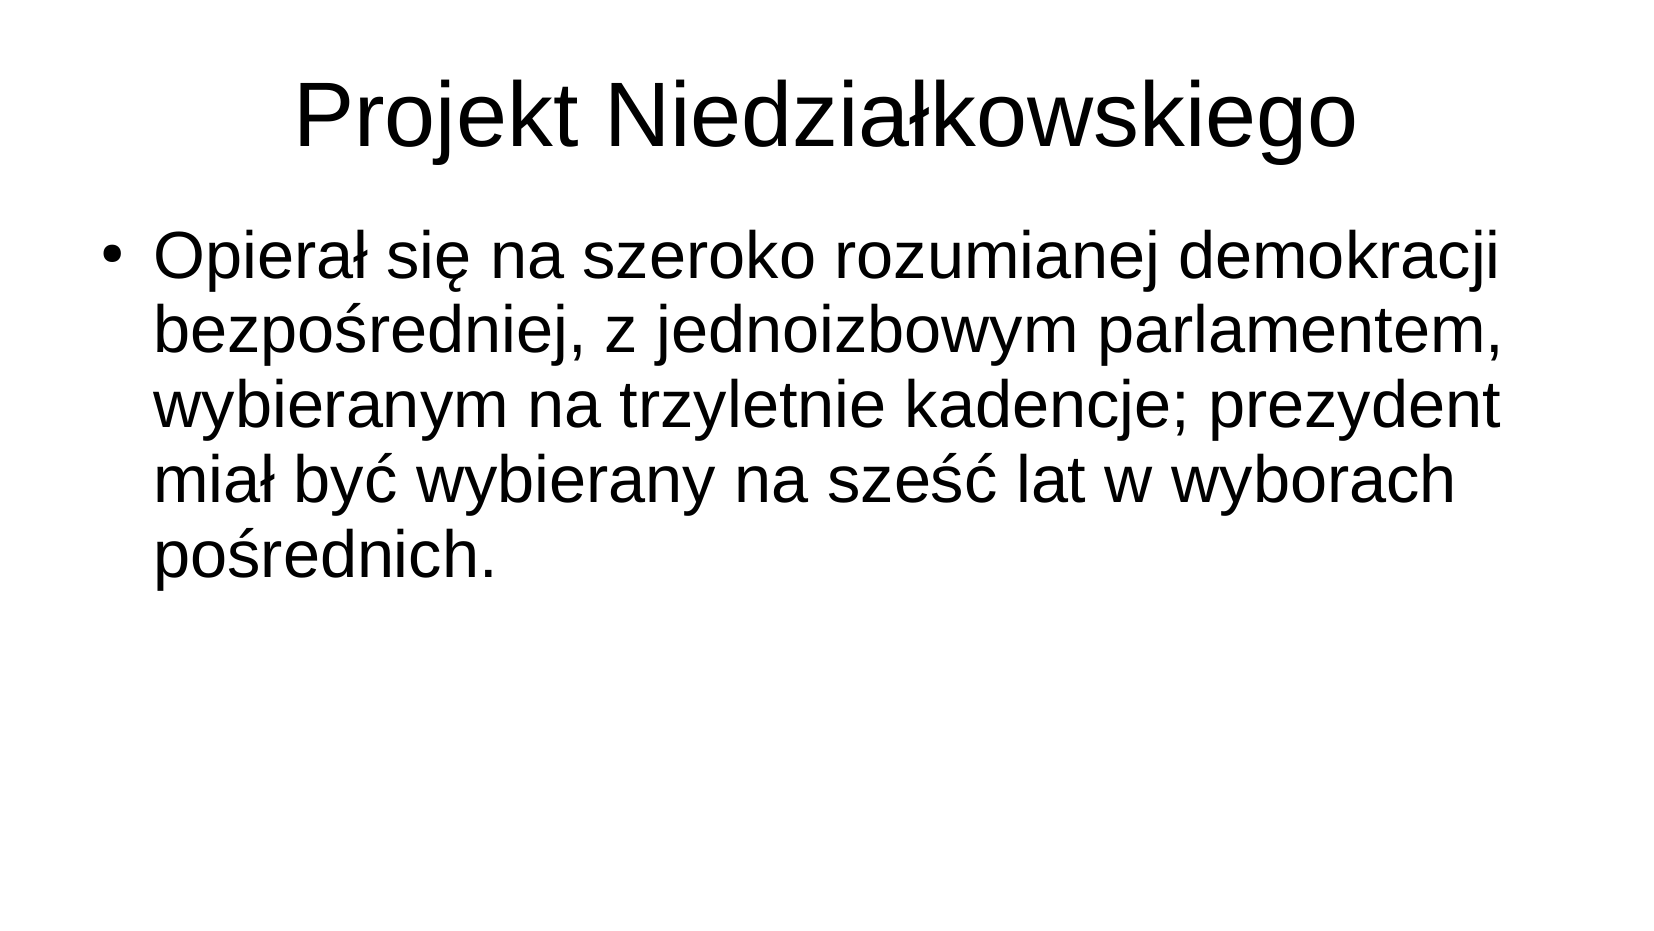

# Projekt Niedziałkowskiego
Opierał się na szeroko rozumianej demokracji bezpośredniej, z jednoizbowym parlamentem, wybieranym na trzyletnie kadencje; prezydent miał być wybierany na sześć lat w wyborach pośrednich.